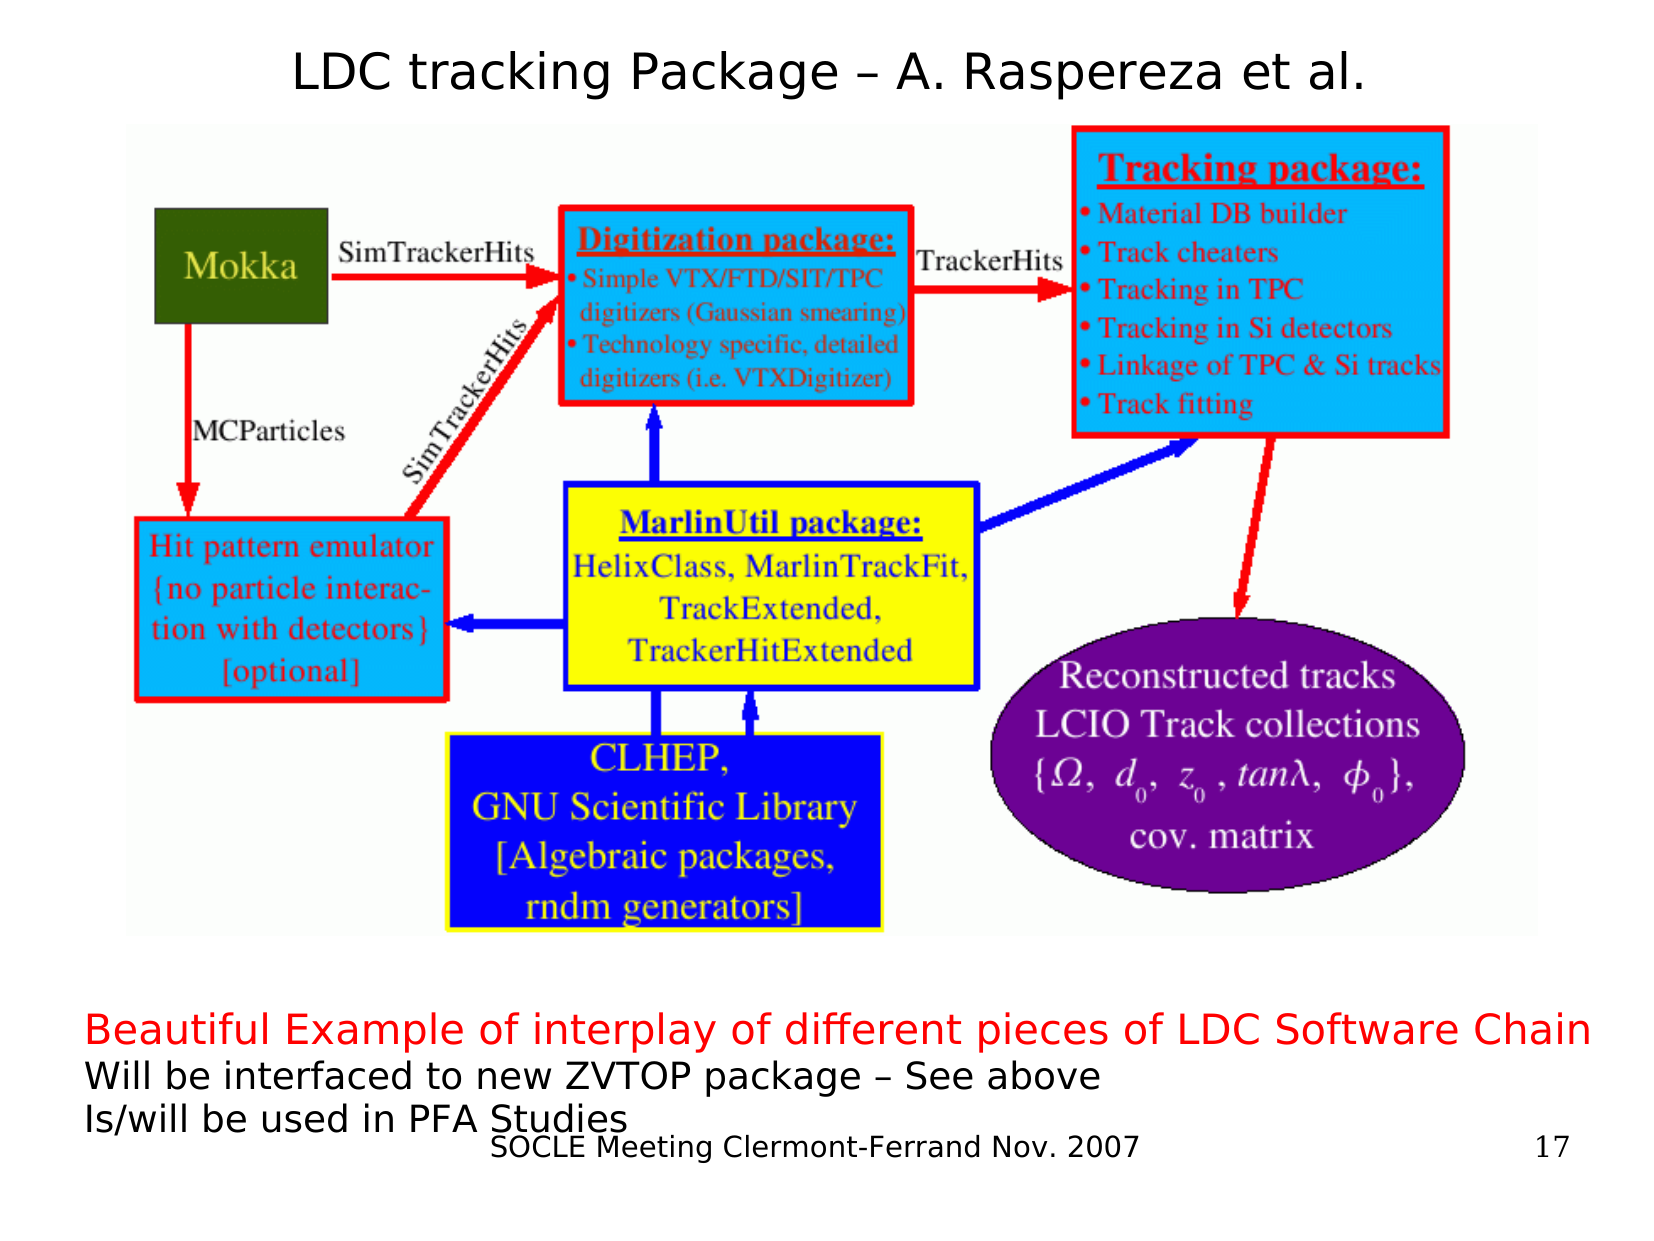

LDC tracking Package – A. Raspereza et al.
Beautiful Example of interplay of different pieces of LDC Software Chain
Will be interfaced to new ZVTOP package – See above
Is/will be used in PFA Studies
17